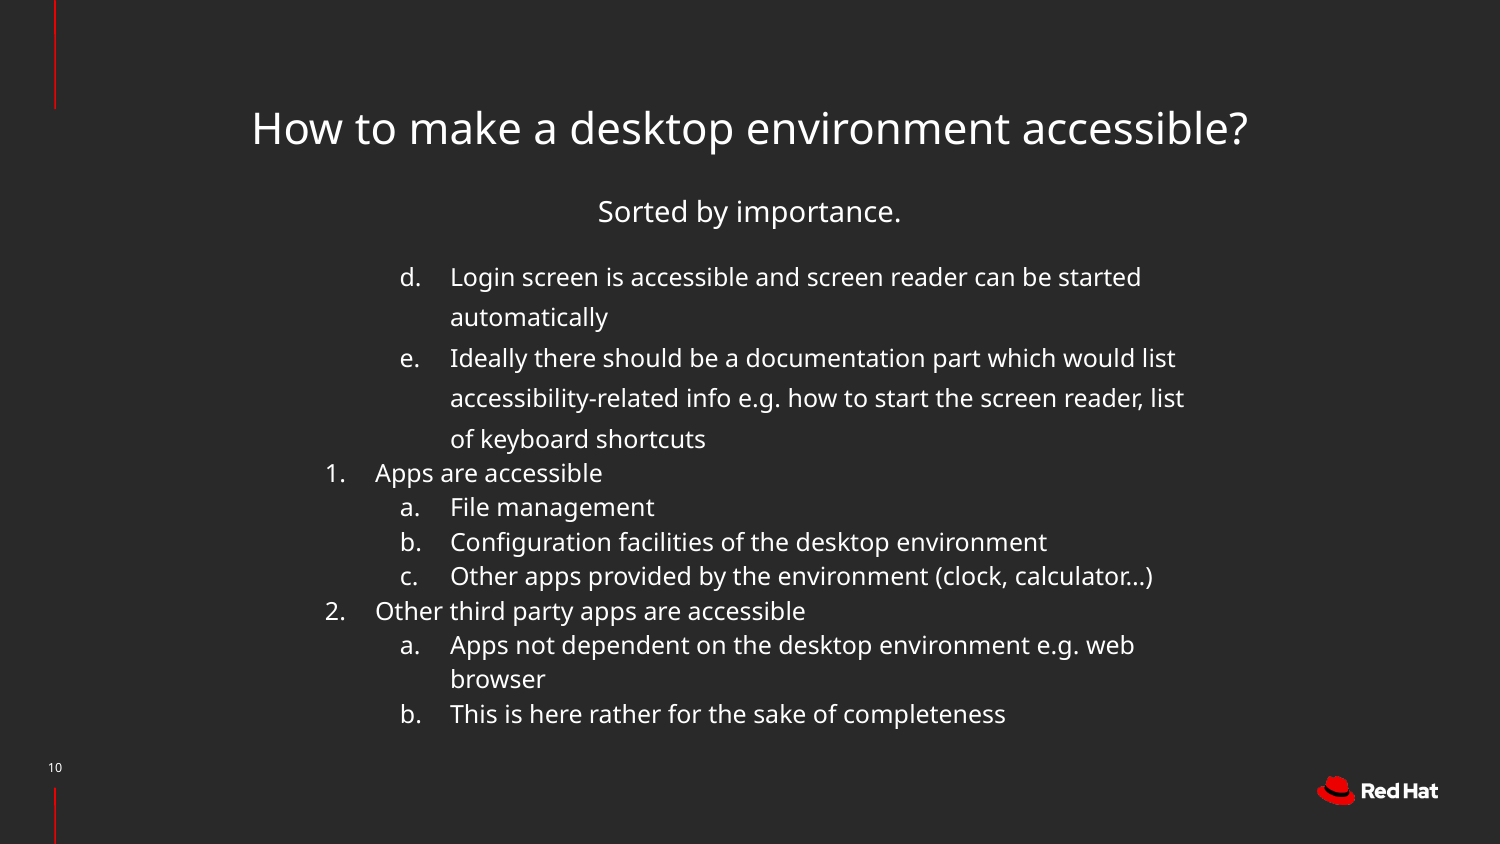

How to make a desktop environment accessible?
Sorted by importance.
# Login screen is accessible and screen reader can be started automatically
Ideally there should be a documentation part which would list accessibility-related info e.g. how to start the screen reader, list of keyboard shortcuts
Apps are accessible
File management
Configuration facilities of the desktop environment
Other apps provided by the environment (clock, calculator…)
Other third party apps are accessible
Apps not dependent on the desktop environment e.g. web browser
This is here rather for the sake of completeness